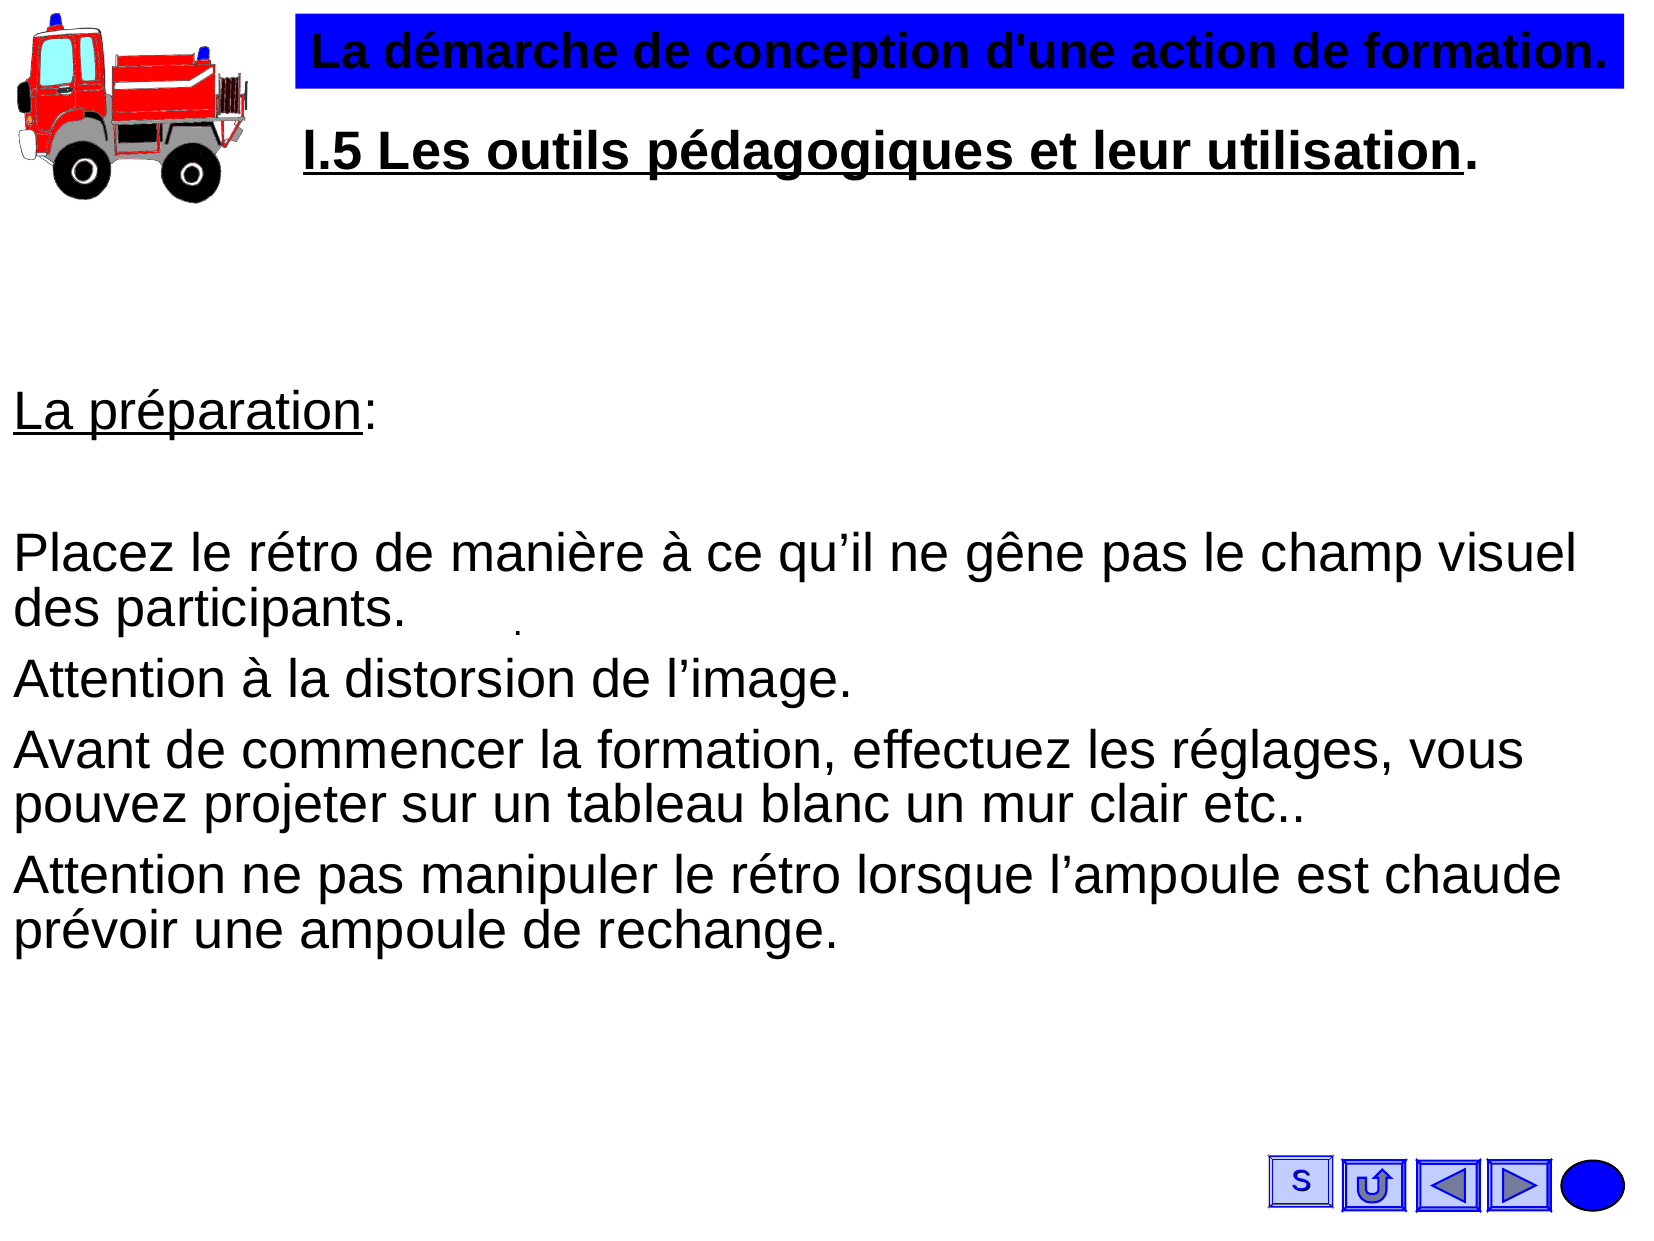

La démarche de conception d'une action de formation.
l.5 Les outils pédagogiques et leur utilisation.
La préparation:
Placez le rétro de manière à ce qu’il ne gêne pas le champ visuel des participants.
Attention à la distorsion de l’image.
Avant de commencer la formation, effectuez les réglages, vous pouvez projeter sur un tableau blanc un mur clair etc..
Attention ne pas manipuler le rétro lorsque l’ampoule est chaude prévoir une ampoule de rechange.
#
.